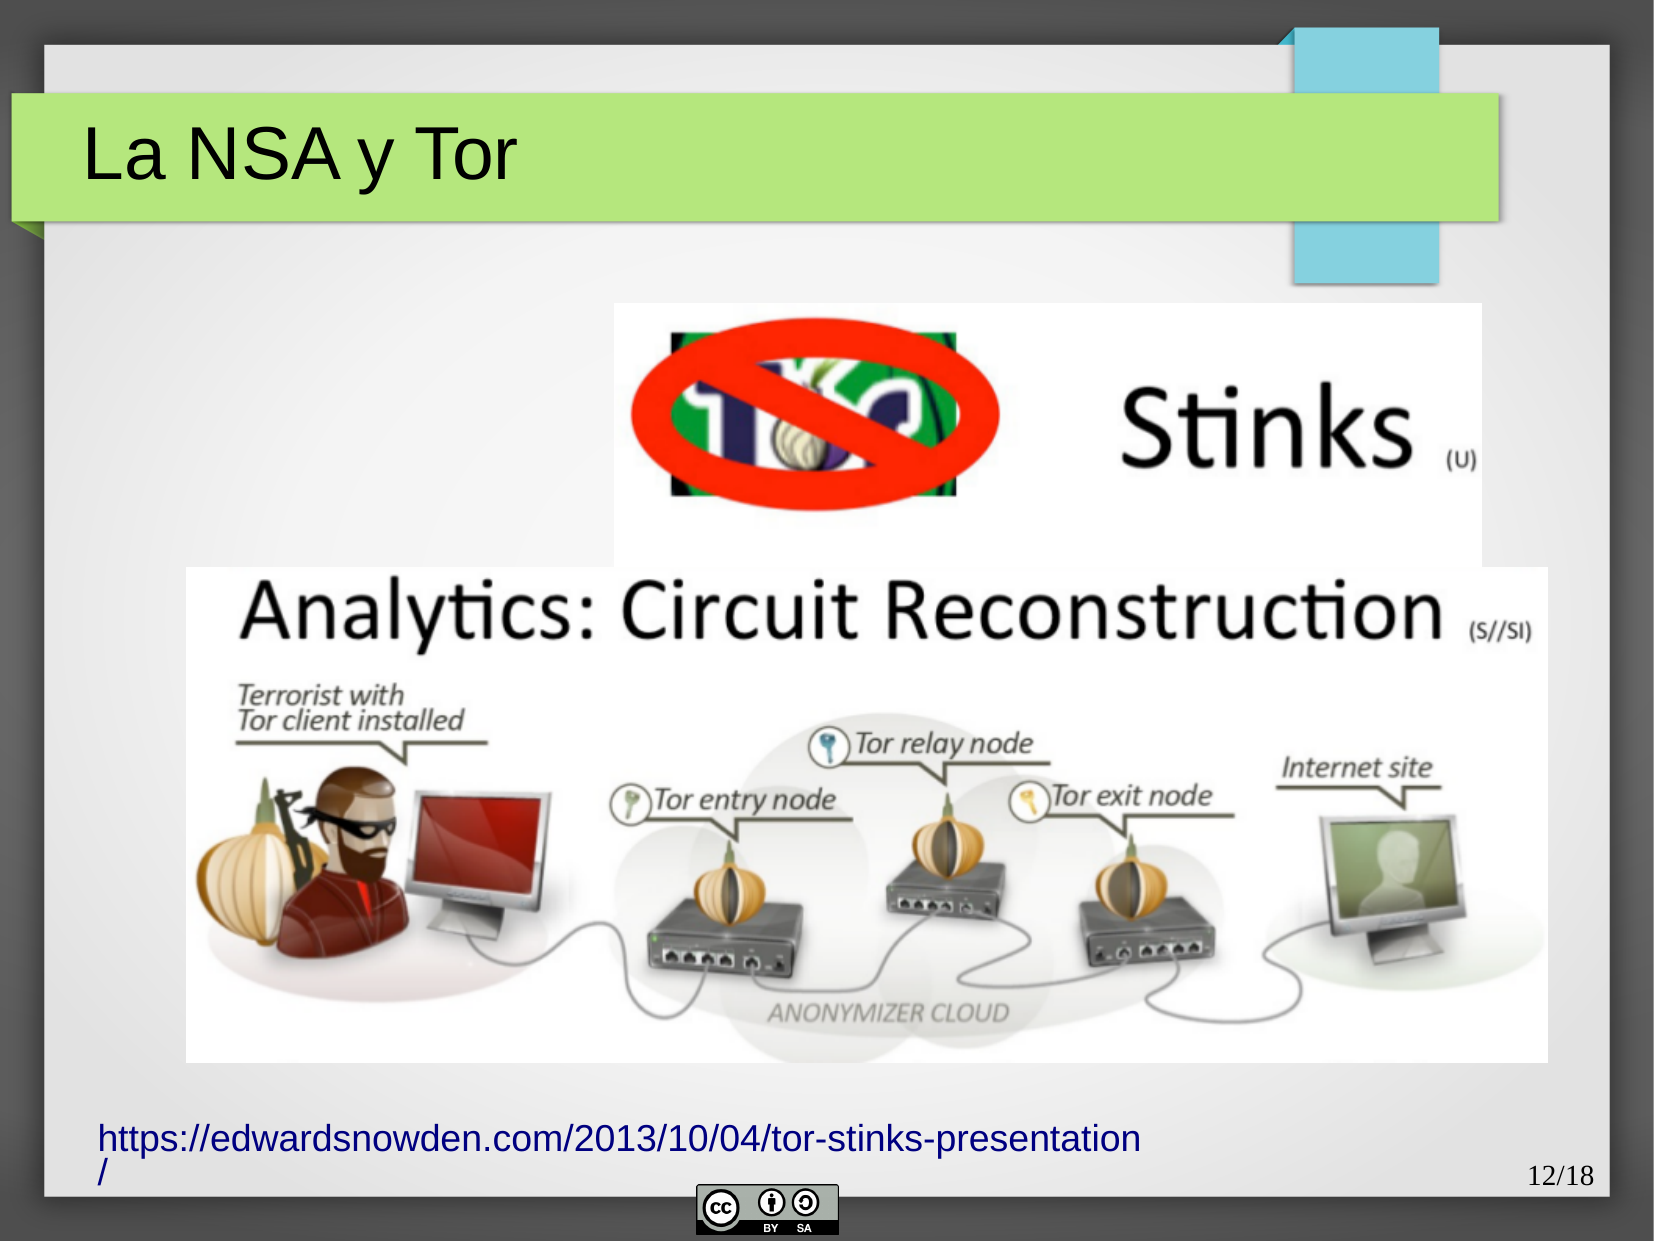

# La NSA y Tor
https://edwardsnowden.com/2013/10/04/tor-stinks-presentation/
12